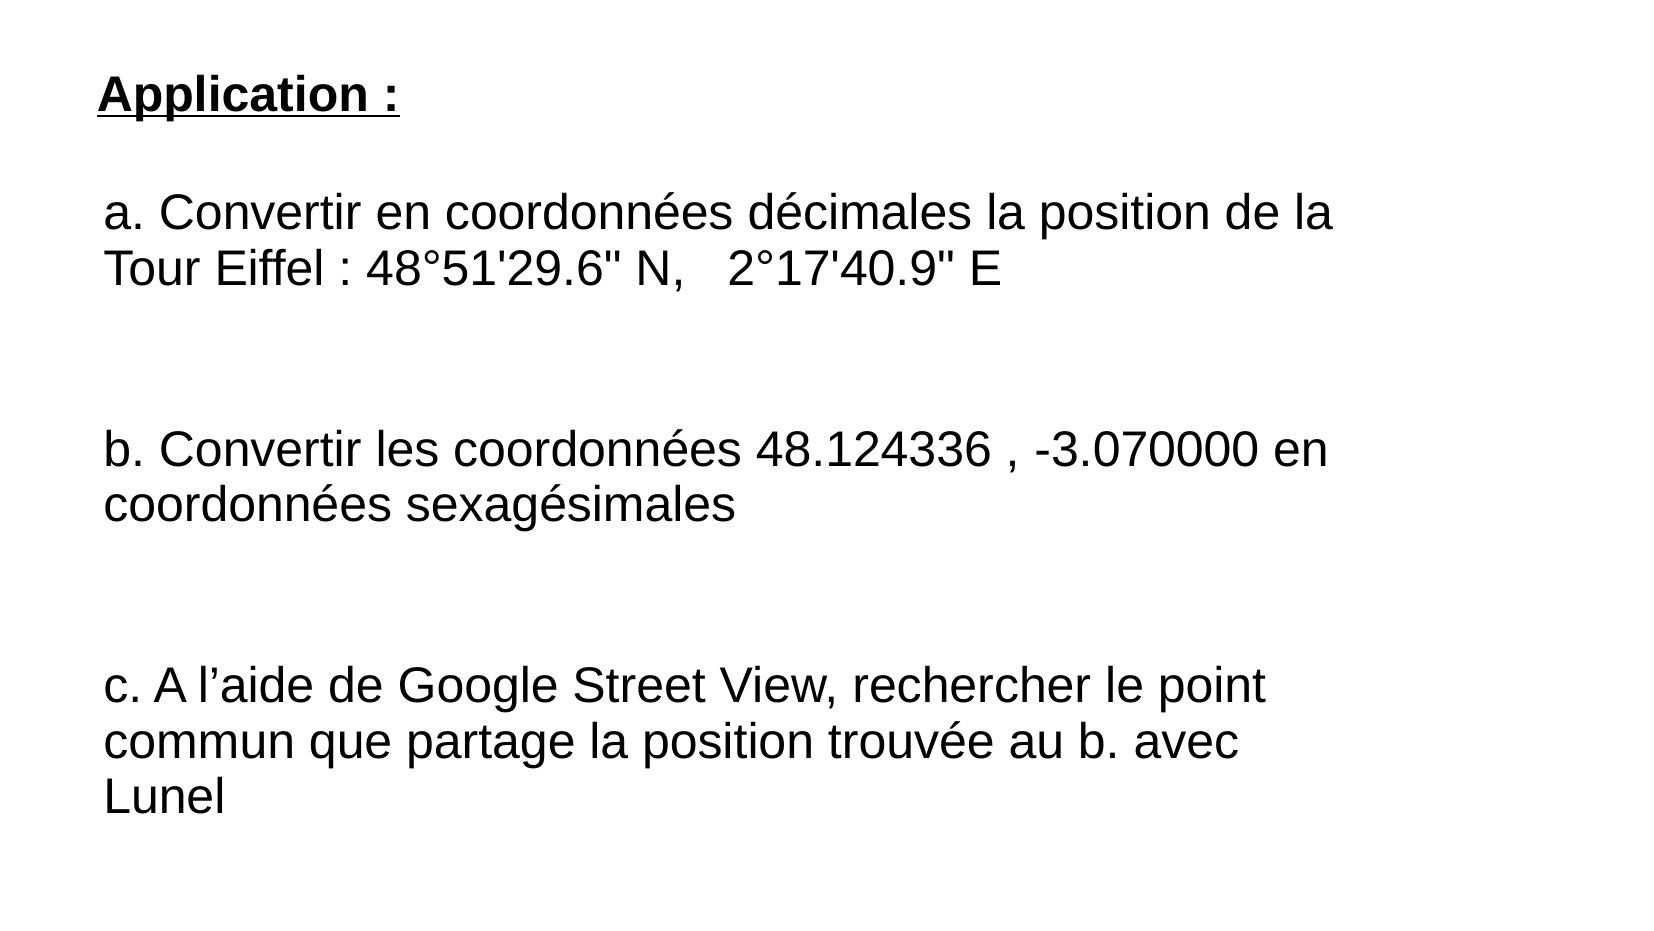

Application :
a. Convertir en coordonnées décimales la position de la Tour Eiffel : 48°51'29.6" N, 2°17'40.9" E
b. Convertir les coordonnées 48.124336 , -3.070000 en coordonnées sexagésimales
c. A l’aide de Google Street View, rechercher le point commun que partage la position trouvée au b. avec Lunel